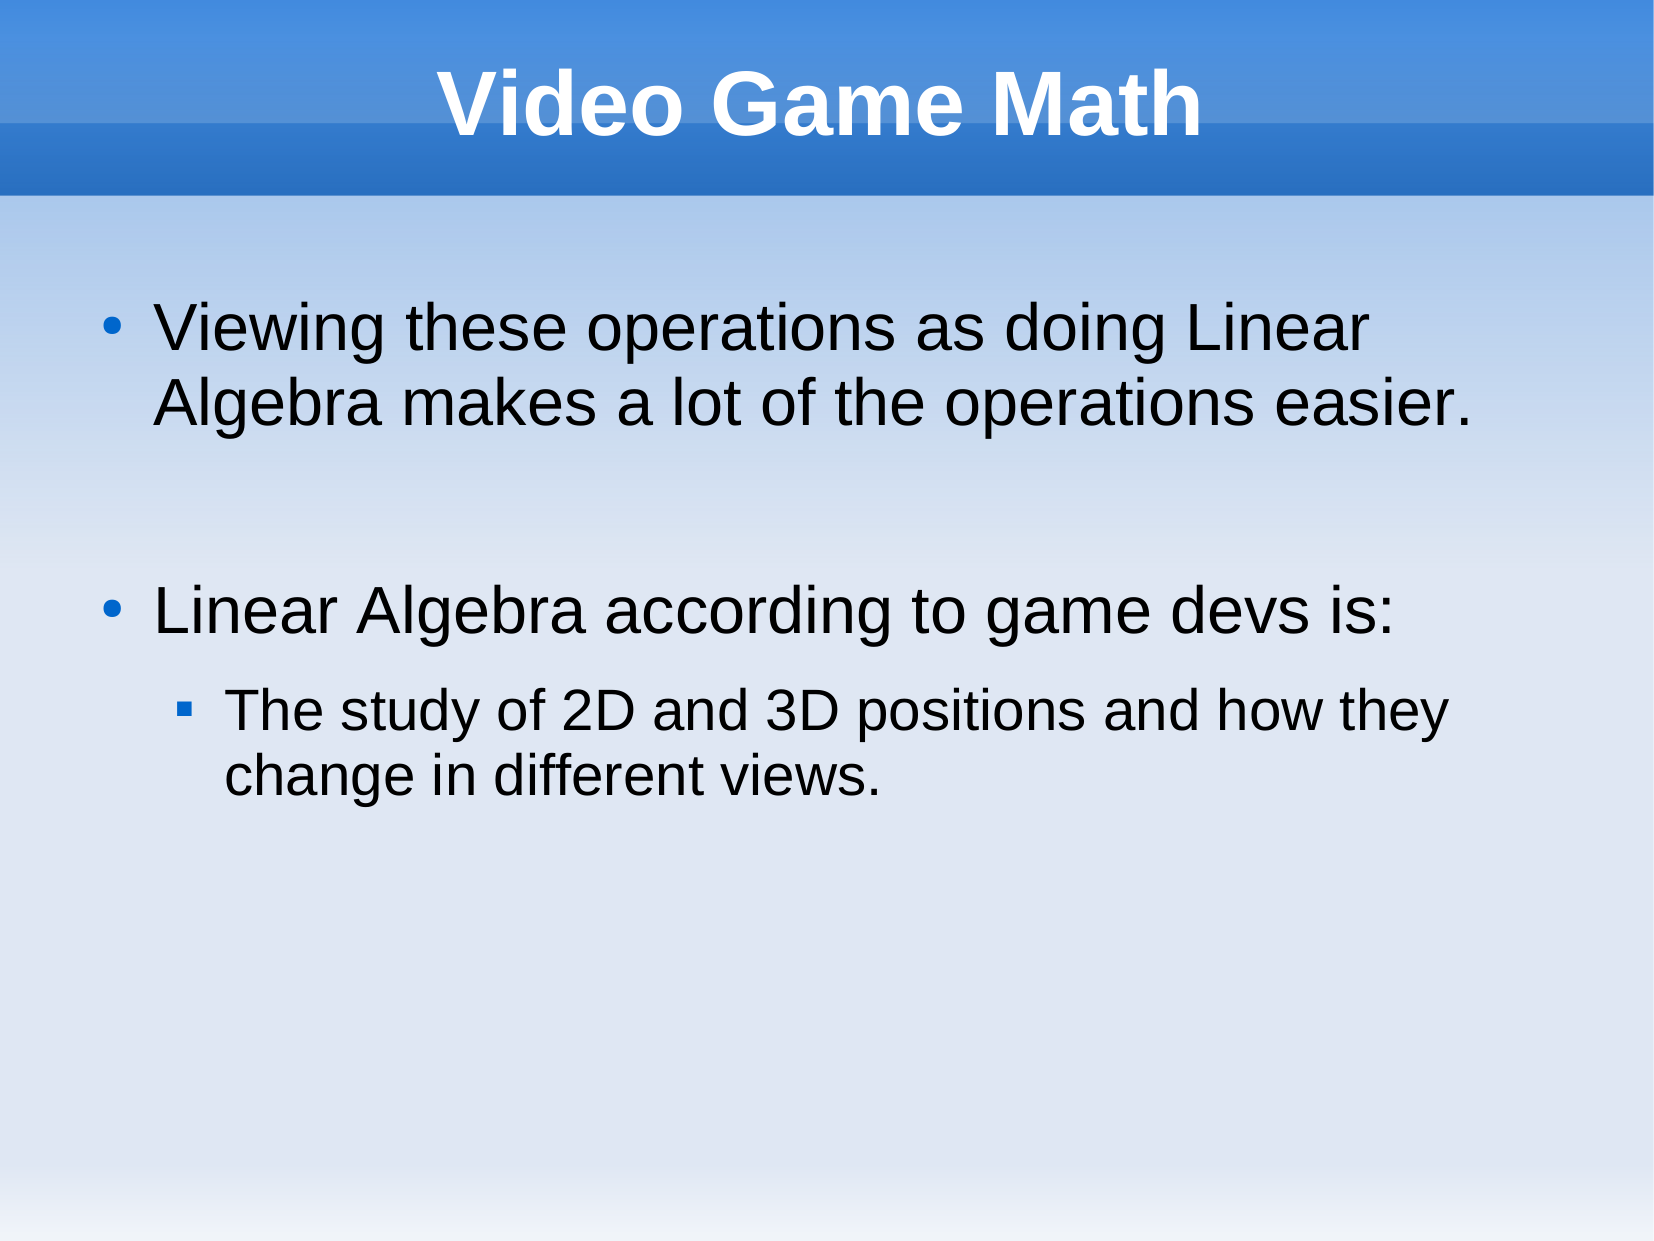

Video Game Math
# Viewing these operations as doing Linear Algebra makes a lot of the operations easier.
Linear Algebra according to game devs is:
The study of 2D and 3D positions and how they change in different views.